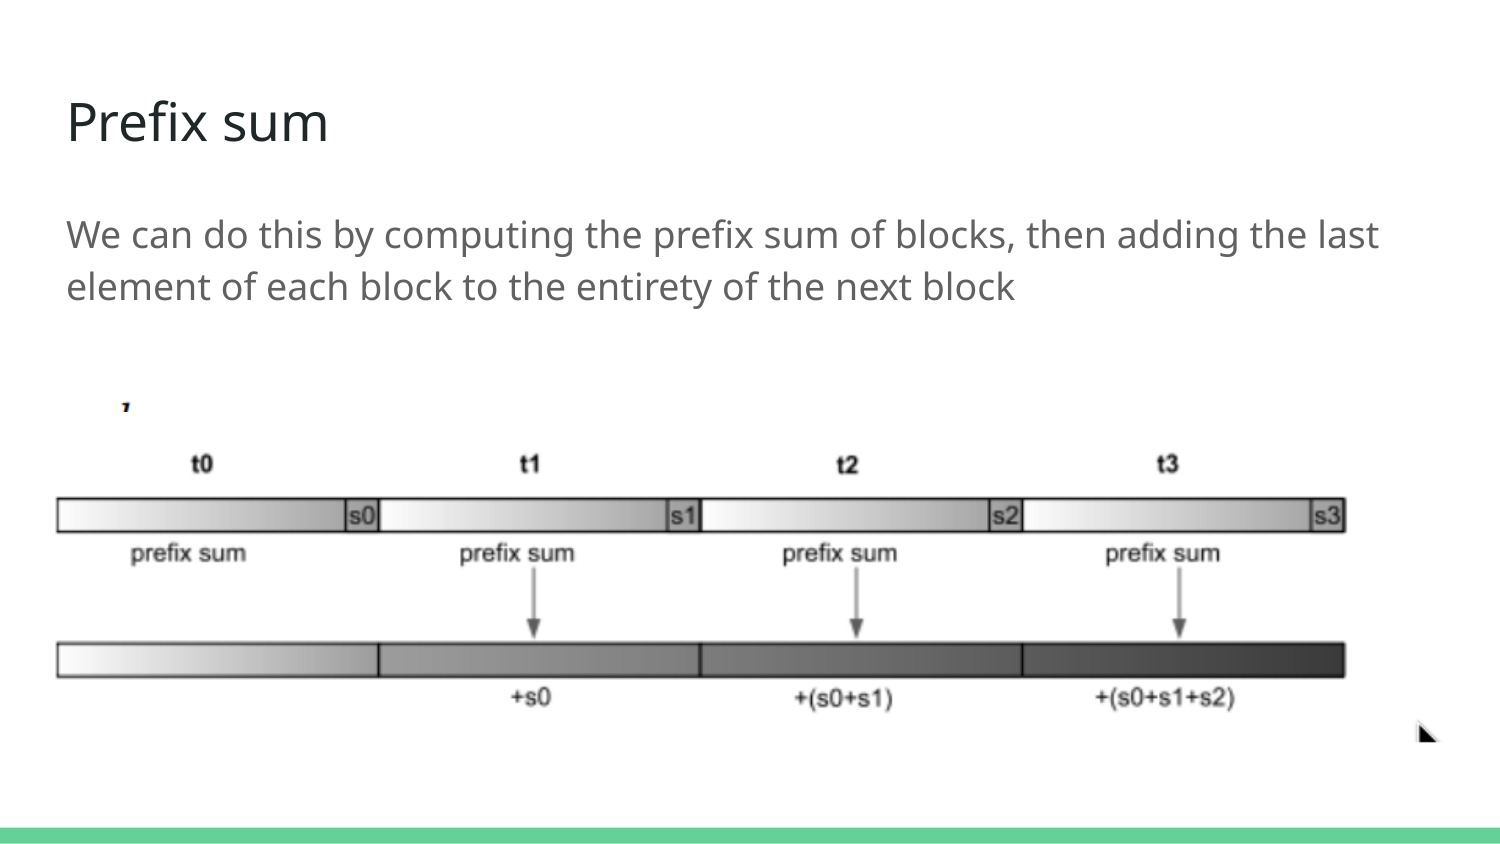

# Prefix sum
We can do this by computing the prefix sum of blocks, then adding the last element of each block to the entirety of the next block